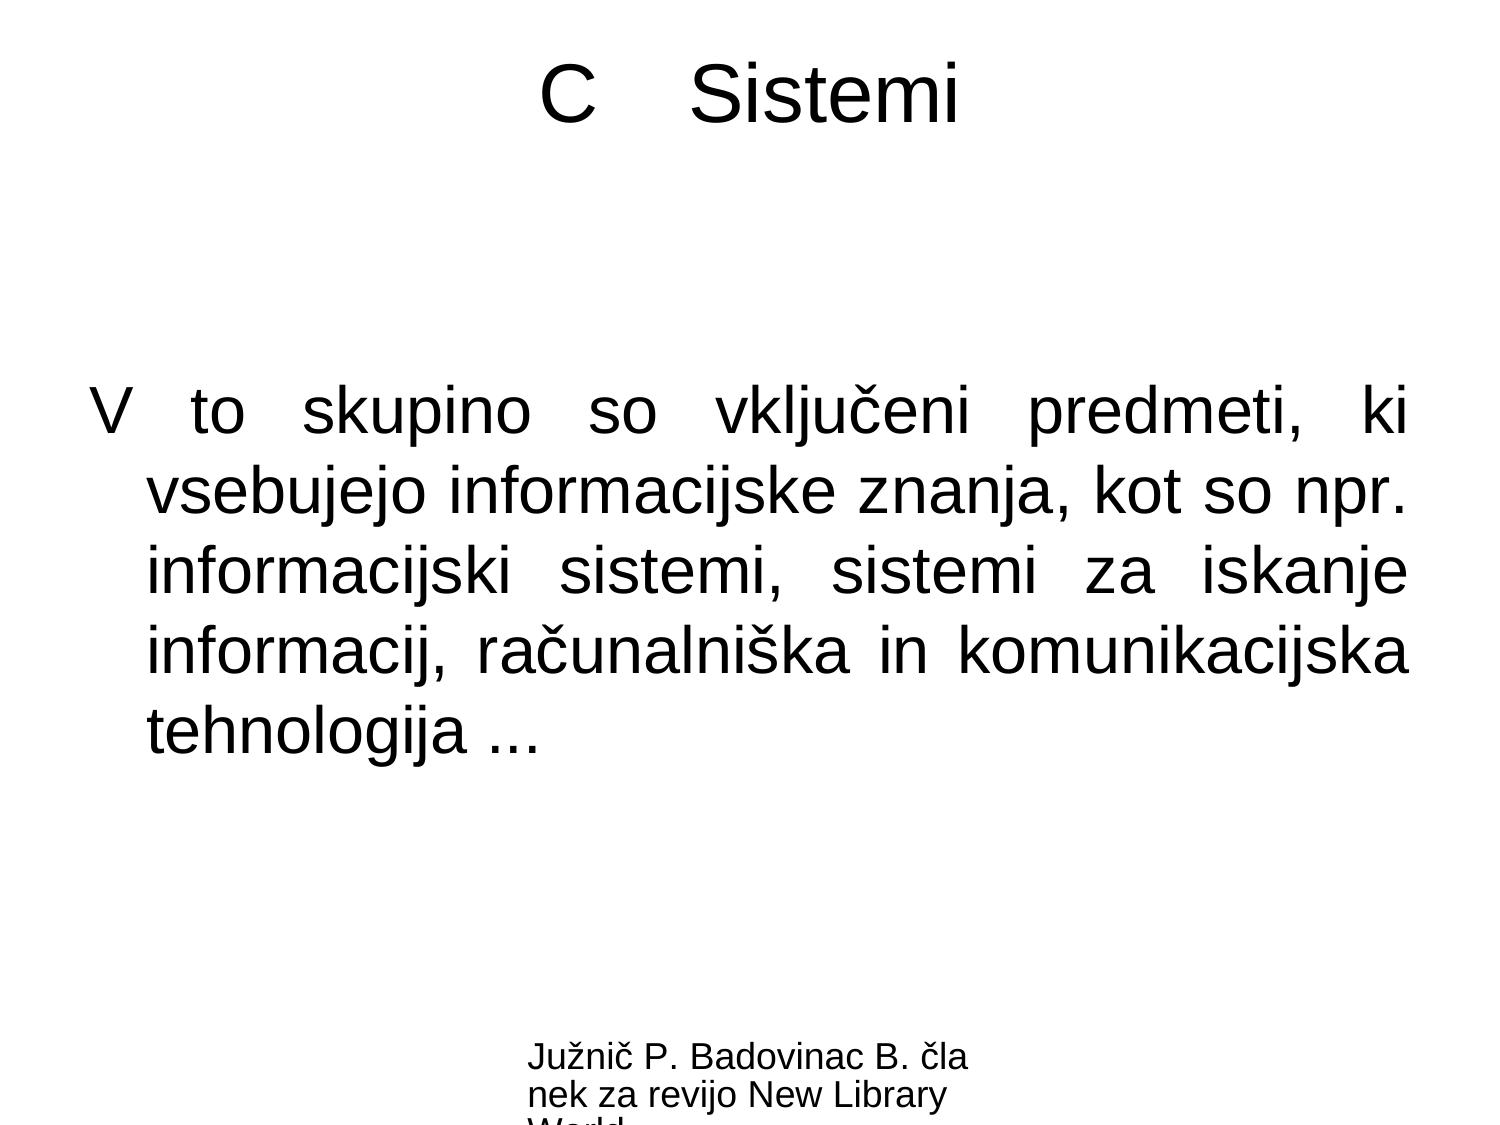

# C 	Sistemi
V to skupino so vključeni predmeti, ki vsebujejo informacijske znanja, kot so npr. informacijski sistemi, sistemi za iskanje informacij, računalniška in komunikacijska tehnologija ...
Južnič P. Badovinac B. članek za revijo New Library World